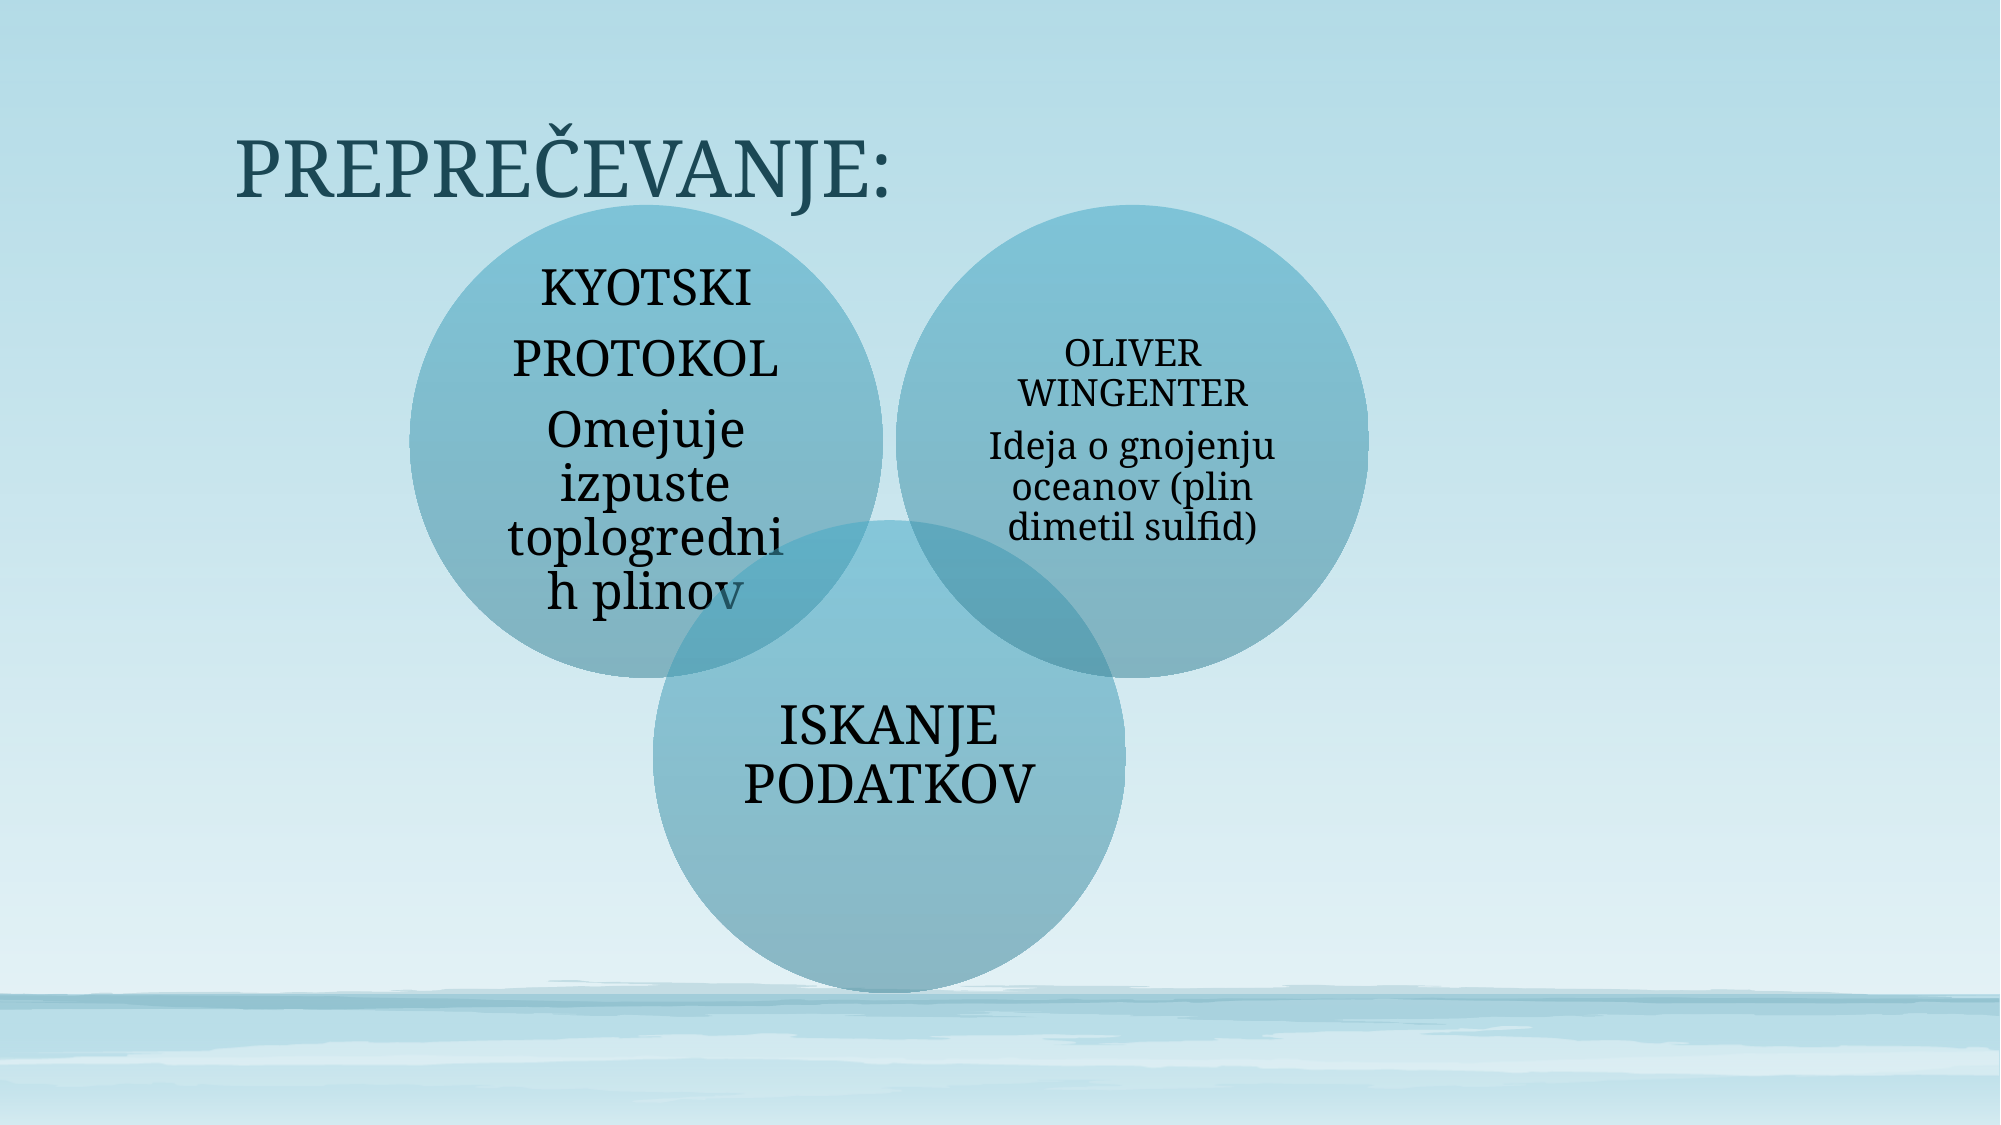

# PREPREČEVANJE:
KYOTSKI
PROTOKOL
Omejuje izpuste toplogrednih plinov
OLIVER WINGENTER
Ideja o gnojenju oceanov (plin dimetil sulfid)
ISKANJE PODATKOV